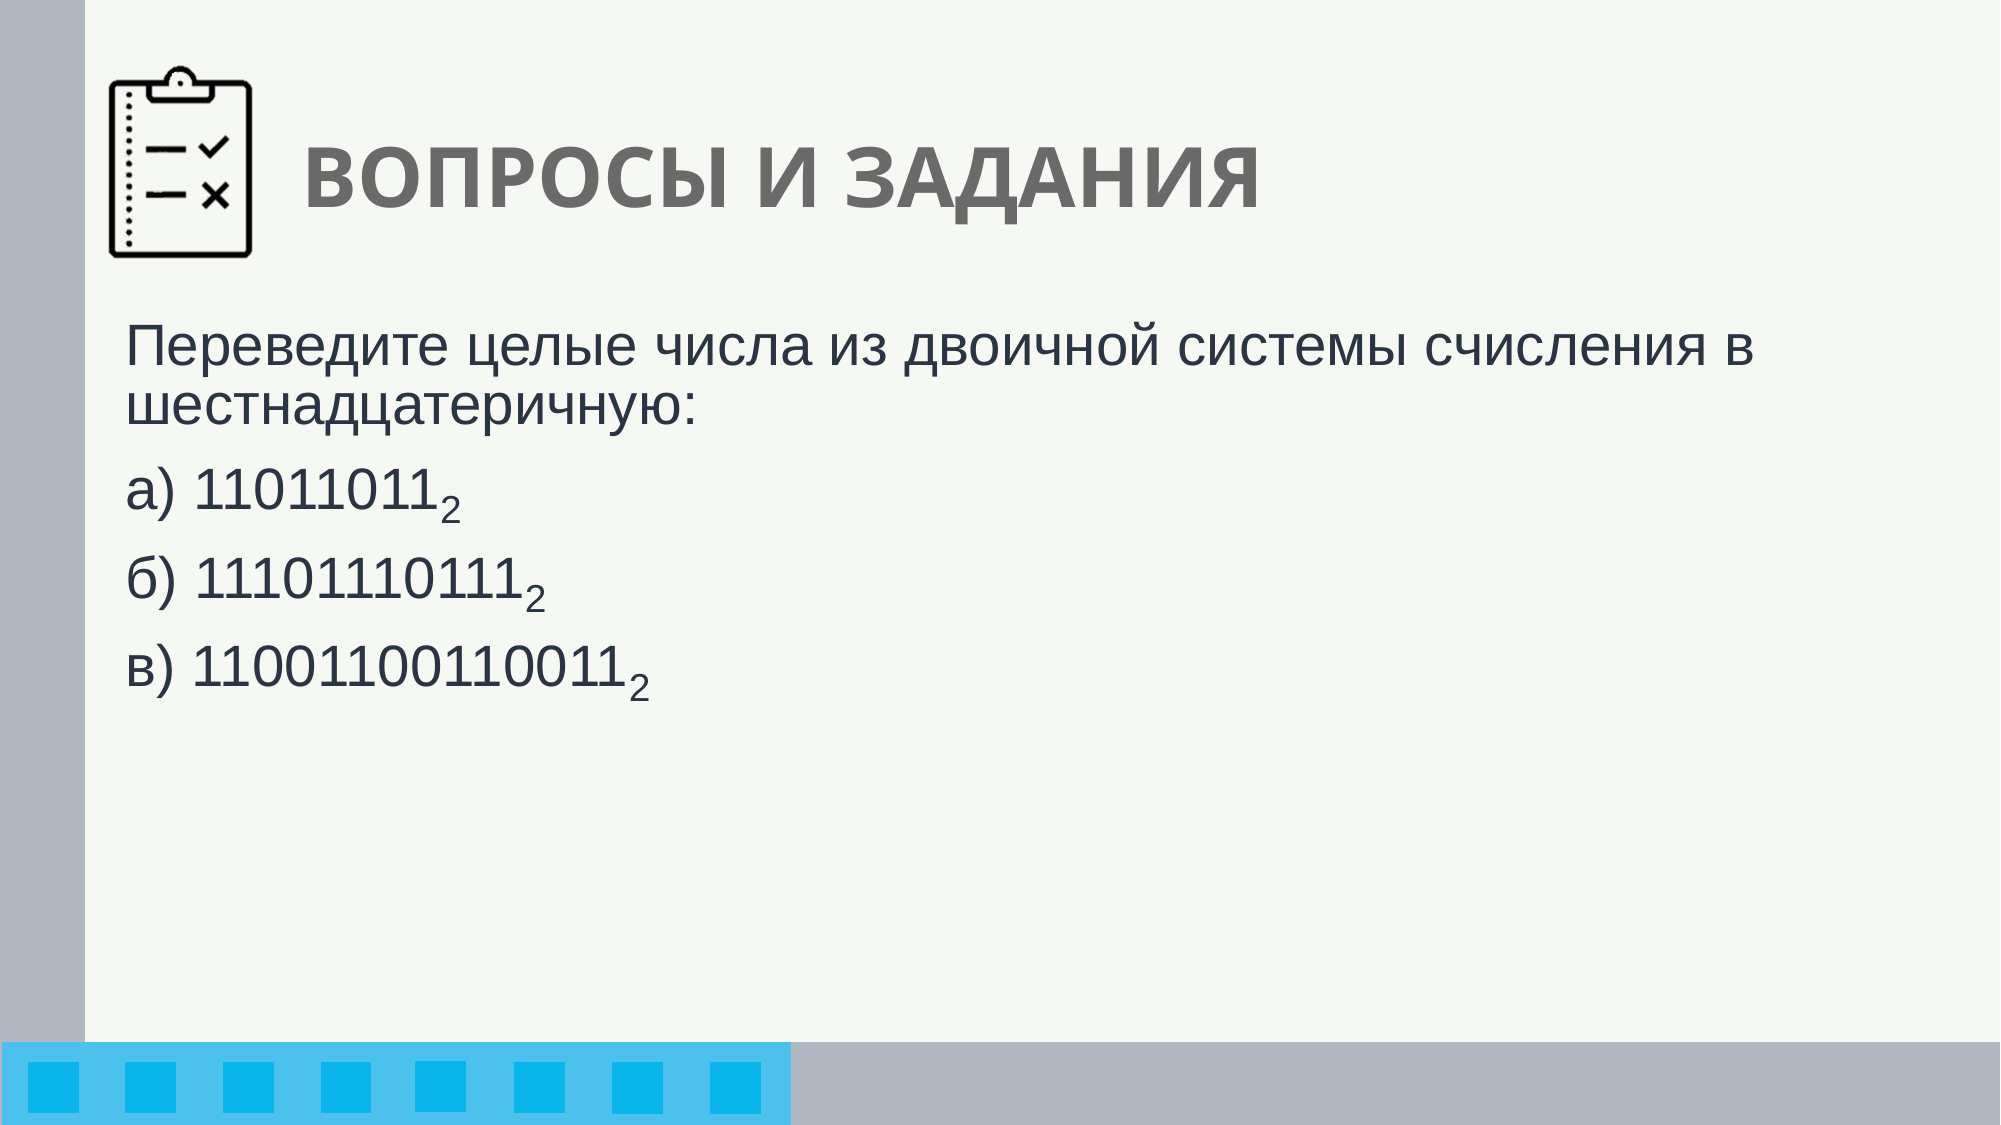

# ВОПРОСЫ И ЗАДАНИЯ
Переведите целые числа из двоичной системы счисления в шестнадцатеричную:
а) 110110112
б) 111011101112
в) 110011001100112